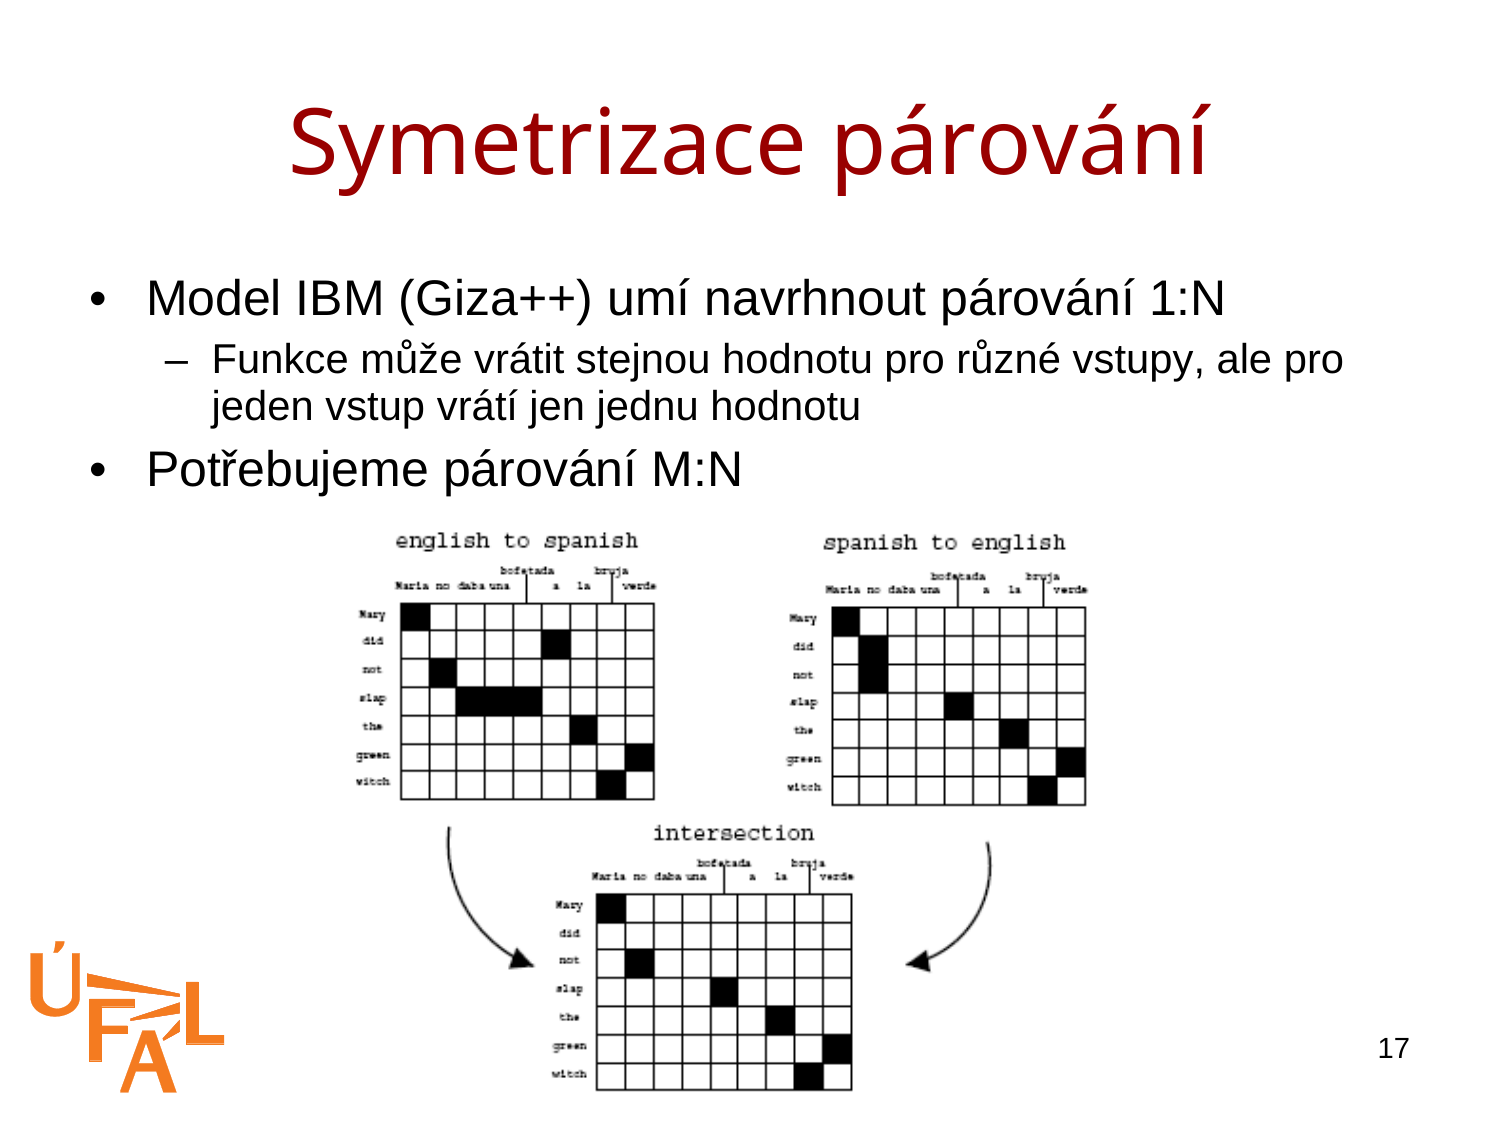

# Symetrizace párování
Model IBM (Giza++) umí navrhnout párování 1:N
Funkce může vrátit stejnou hodnotu pro různé vstupy, ale pro jeden vstup vrátí jen jednu hodnotu
Potřebujeme párování M:N
Seminář ÚFAL, Horní Mísečky, 10.2.2009
17